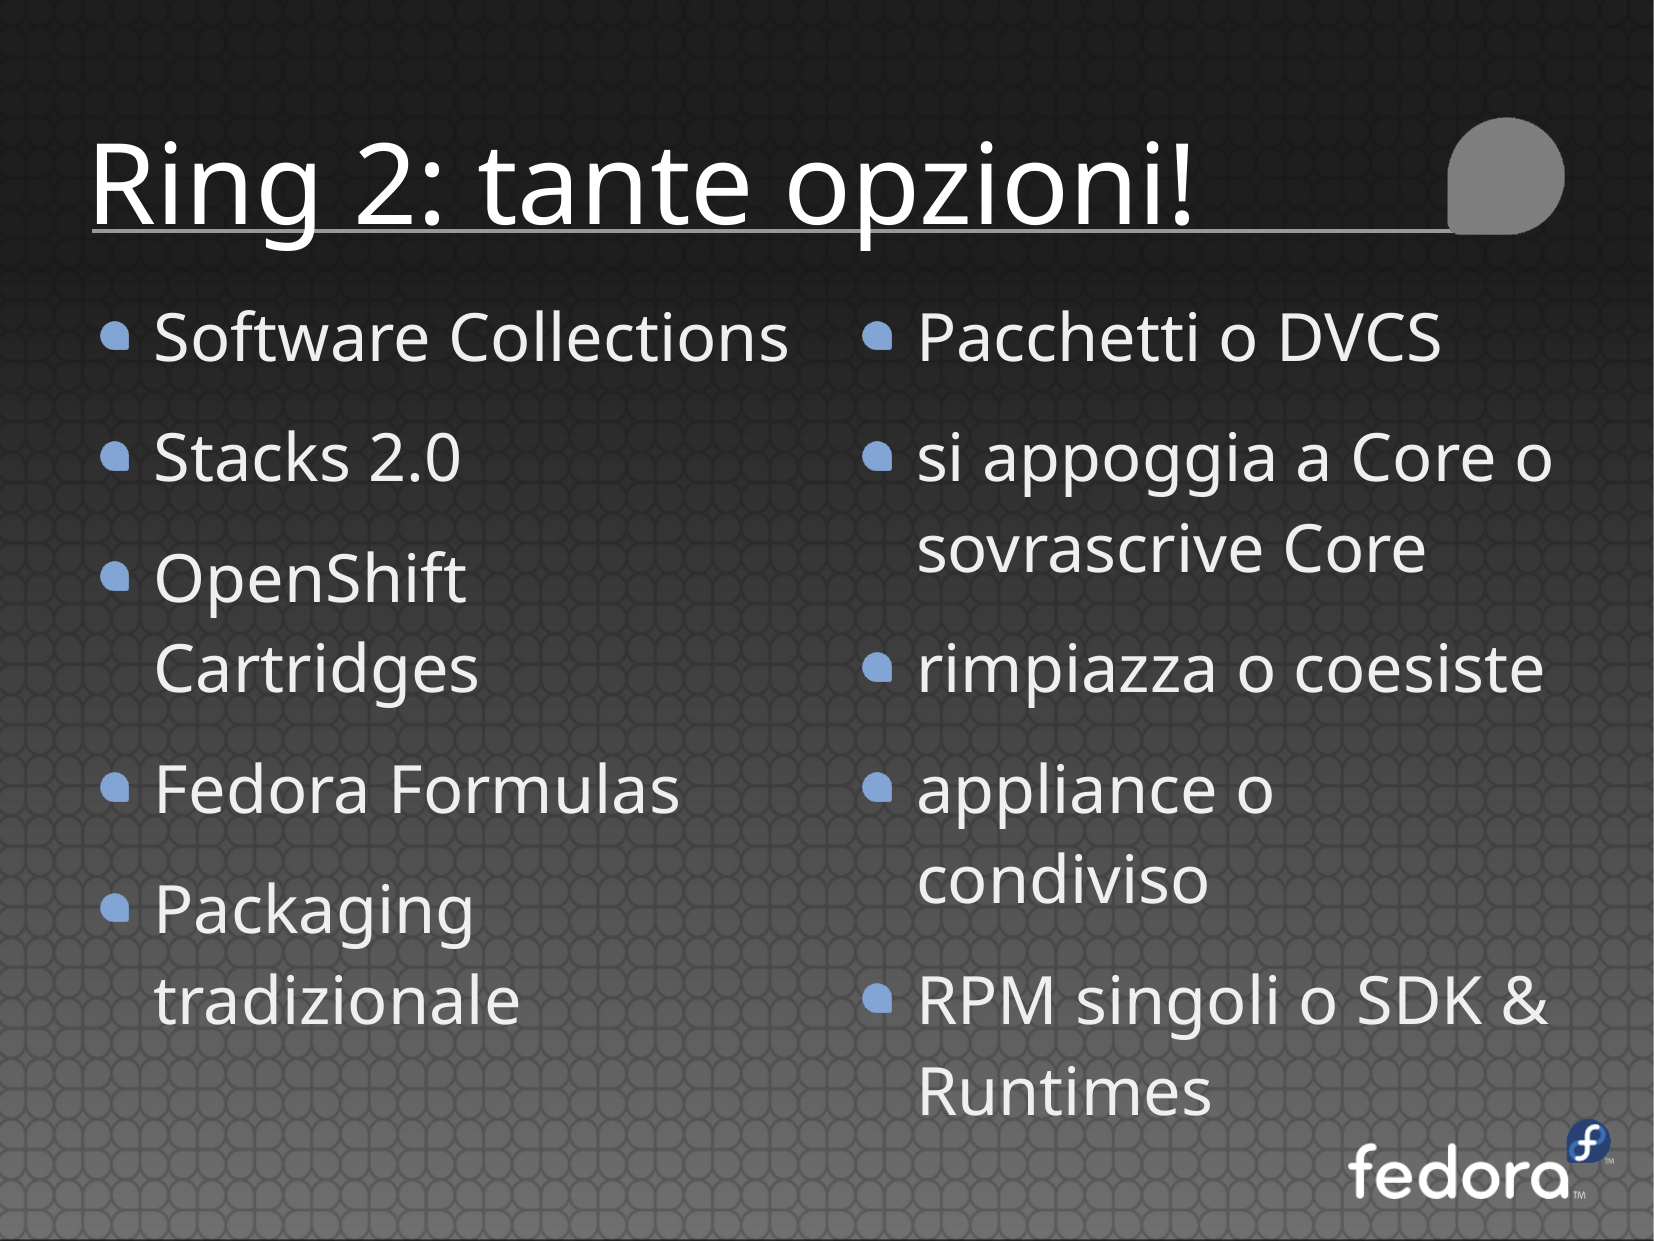

# Ring 2: tante opzioni!
Software Collections
Stacks 2.0
OpenShift Cartridges
Fedora Formulas
Packaging tradizionale
Pacchetti o DVCS
si appoggia a Core o sovrascrive Core
rimpiazza o coesiste
appliance o condiviso
RPM singoli o SDK & Runtimes